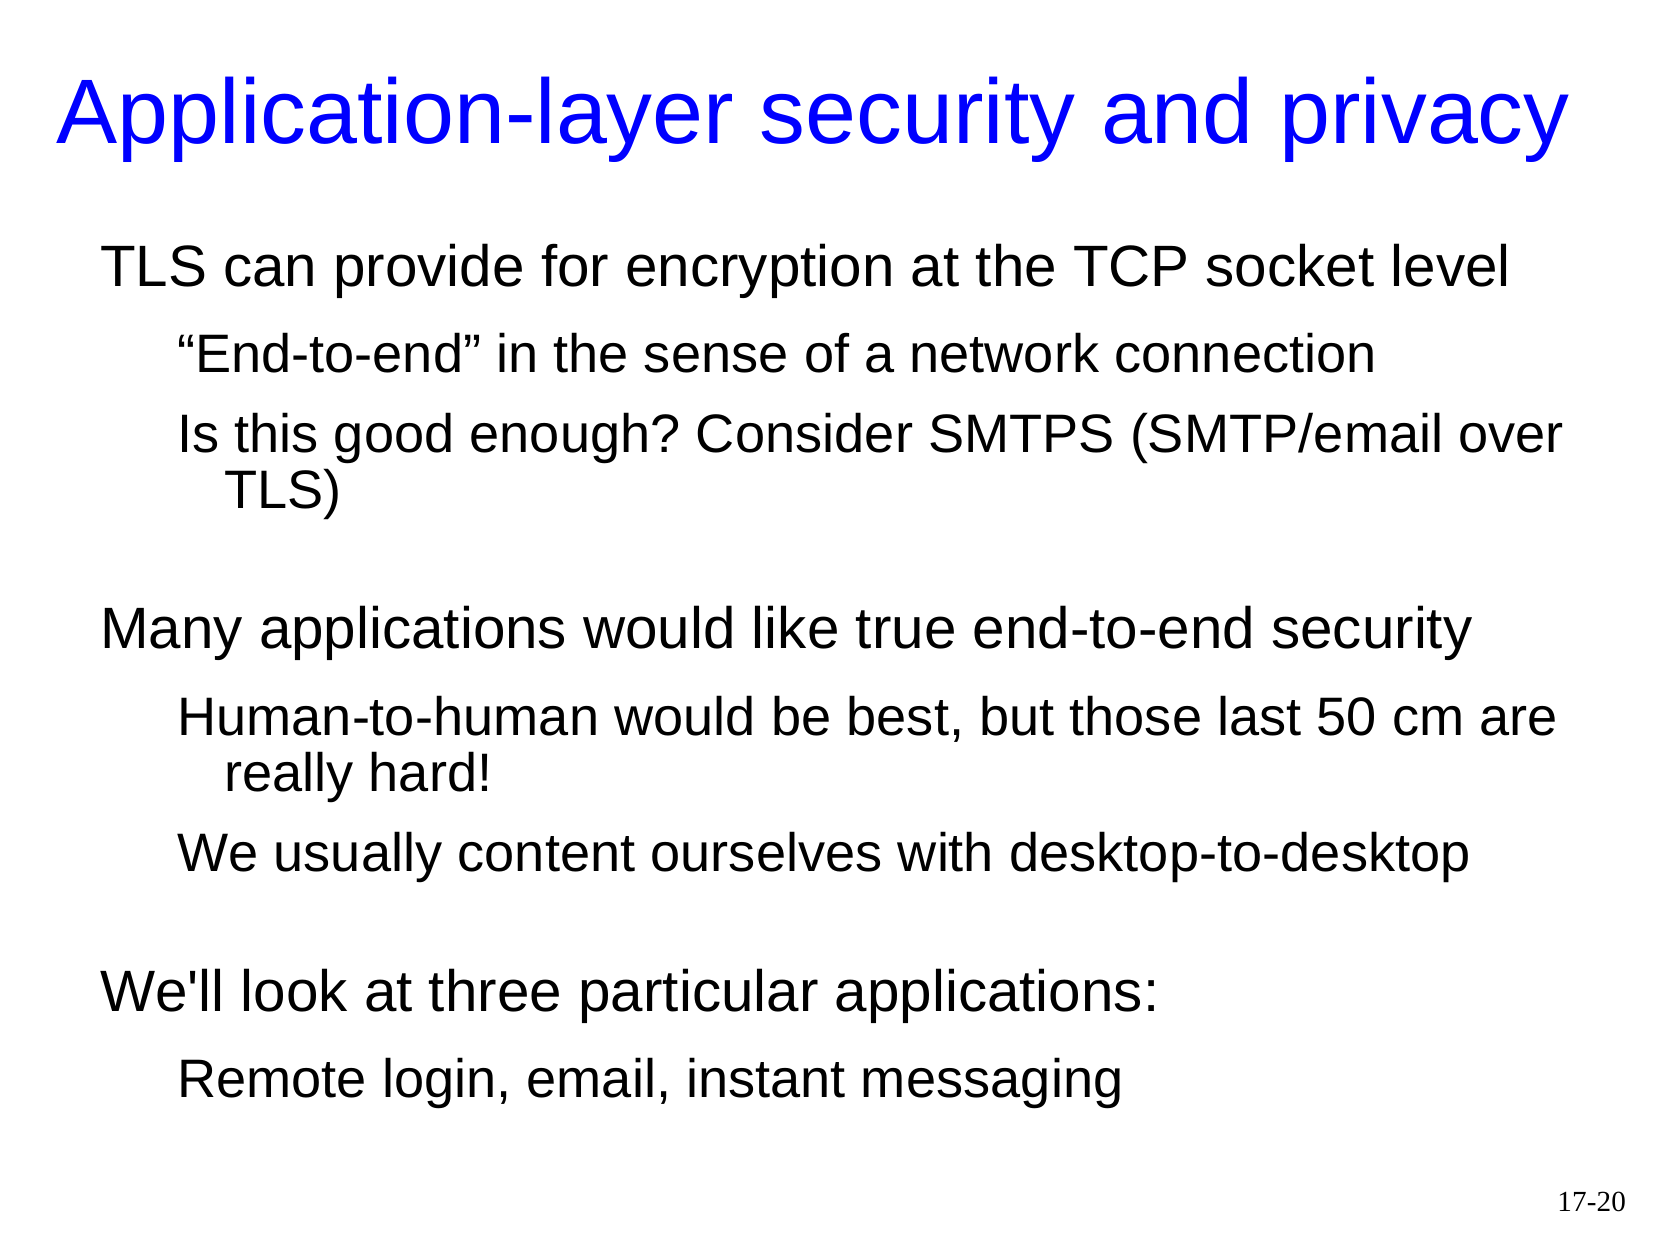

# Application-layer security and privacy
TLS can provide for encryption at the TCP socket level
“End-to-end” in the sense of a network connection
Is this good enough? Consider SMTPS (SMTP/email over TLS)
Many applications would like true end-to-end security
Human-to-human would be best, but those last 50 cm are really hard!
We usually content ourselves with desktop-to-desktop
We'll look at three particular applications:
Remote login, email, instant messaging